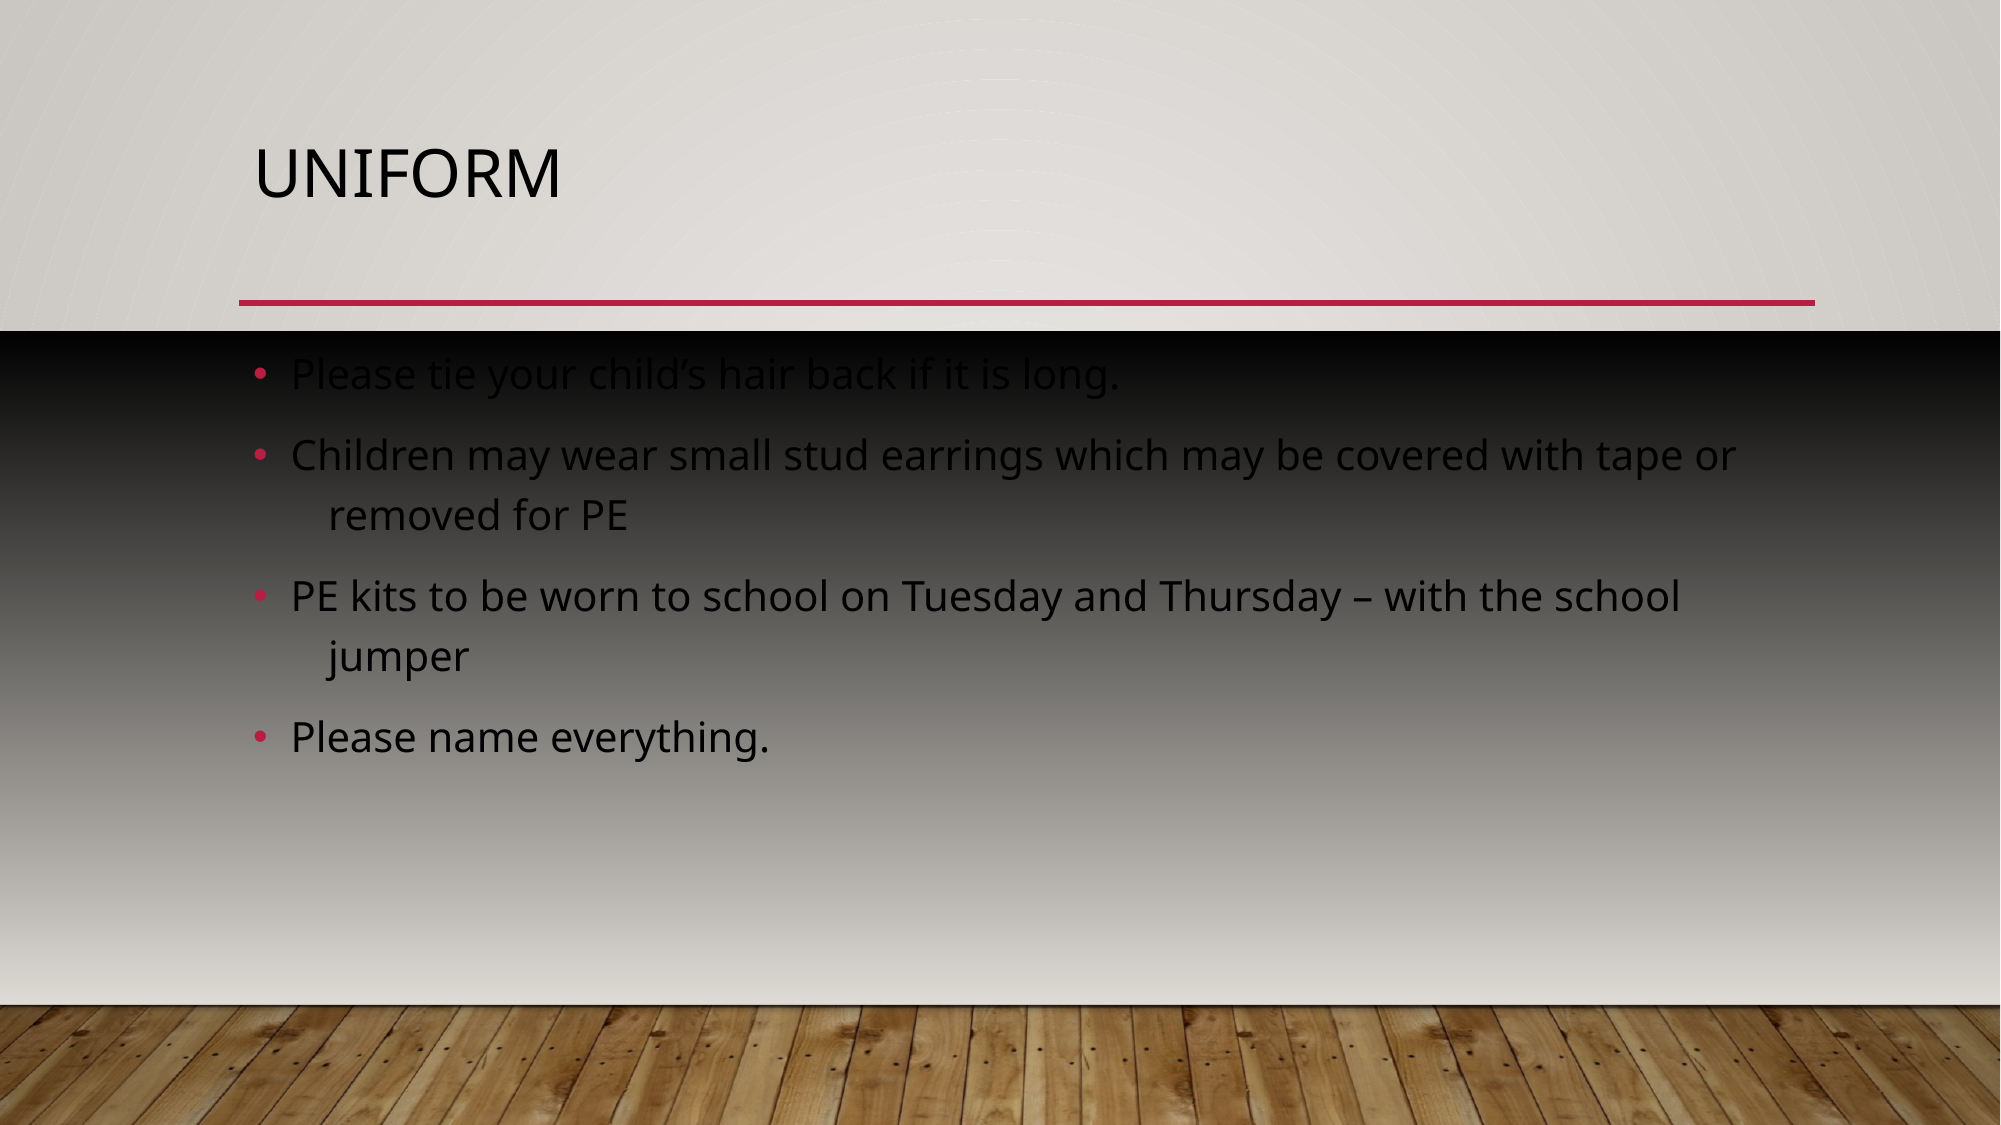

# Uniform
Please tie your child’s hair back if it is long.
Children may wear small stud earrings which may be covered with tape or removed for PE
PE kits to be worn to school on Tuesday and Thursday – with the school jumper
Please name everything.